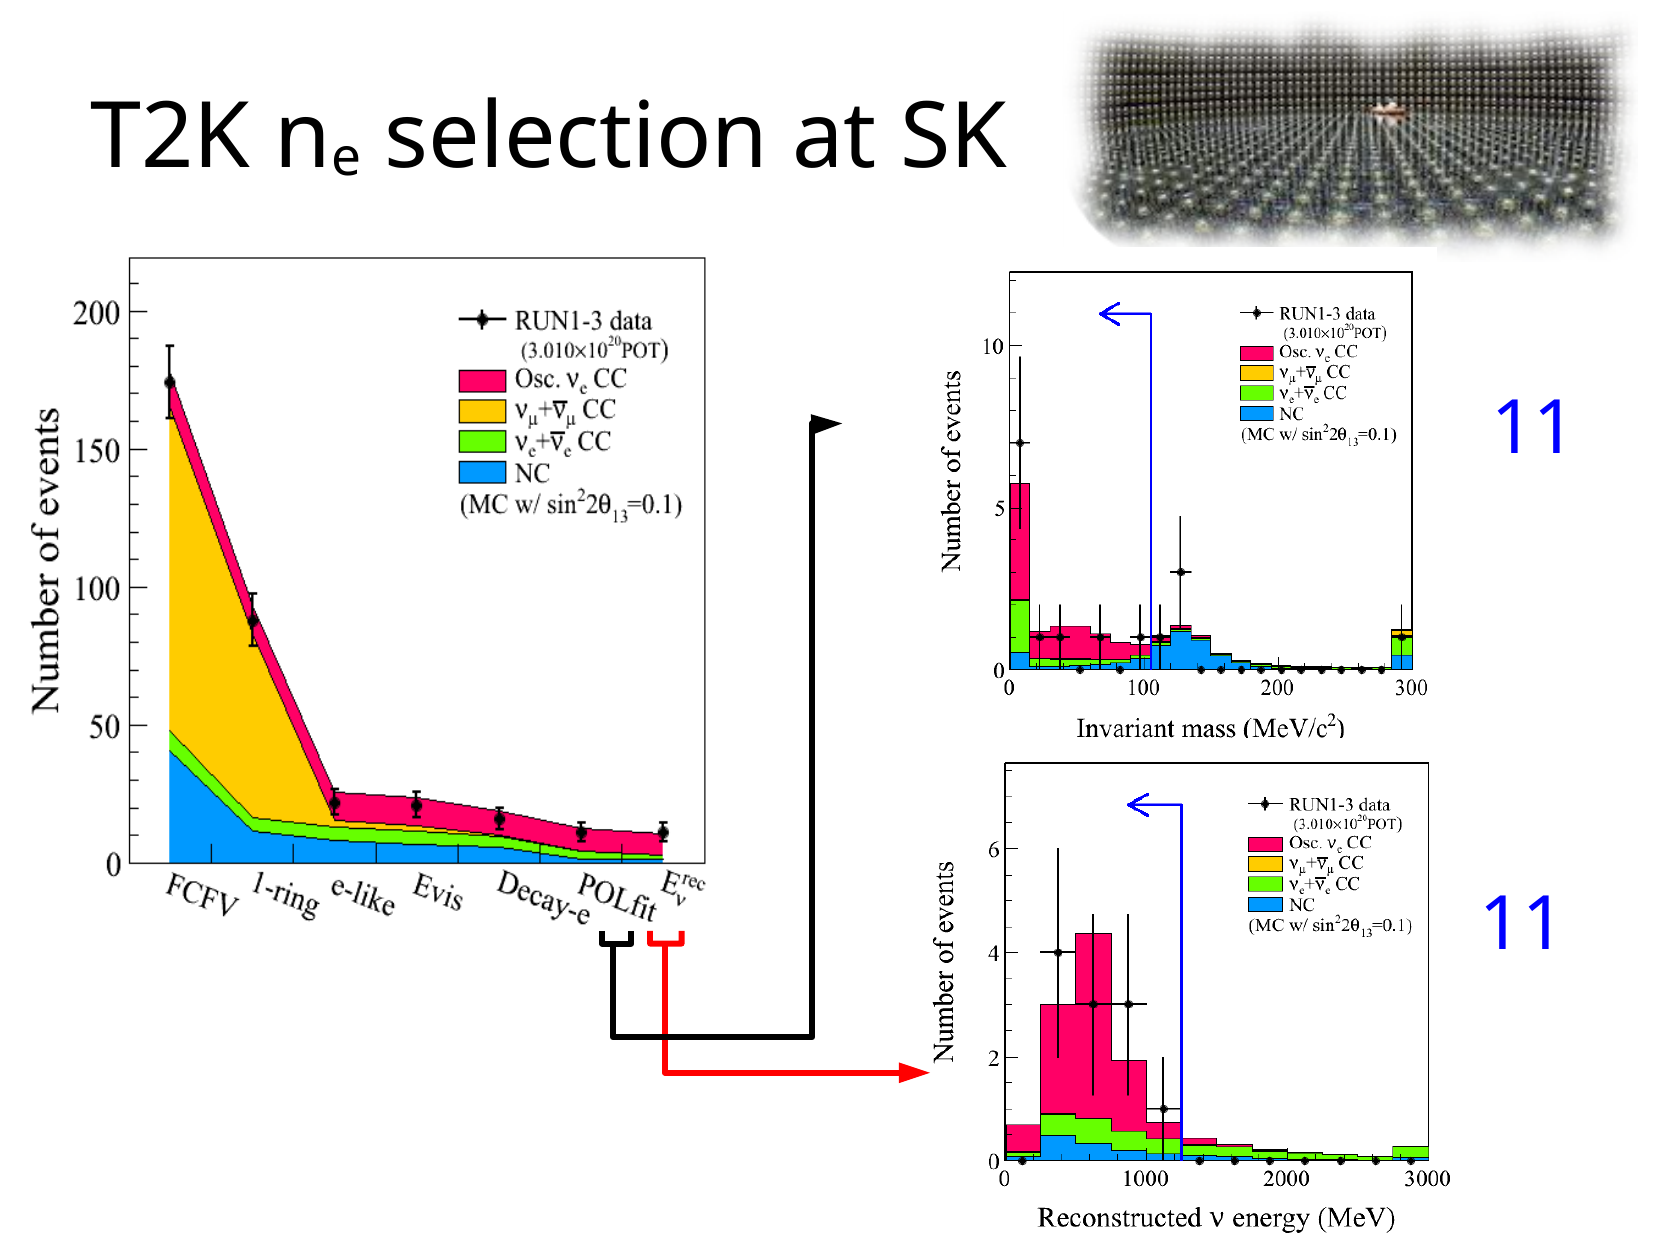

# T2K ne selection at SK
11
11